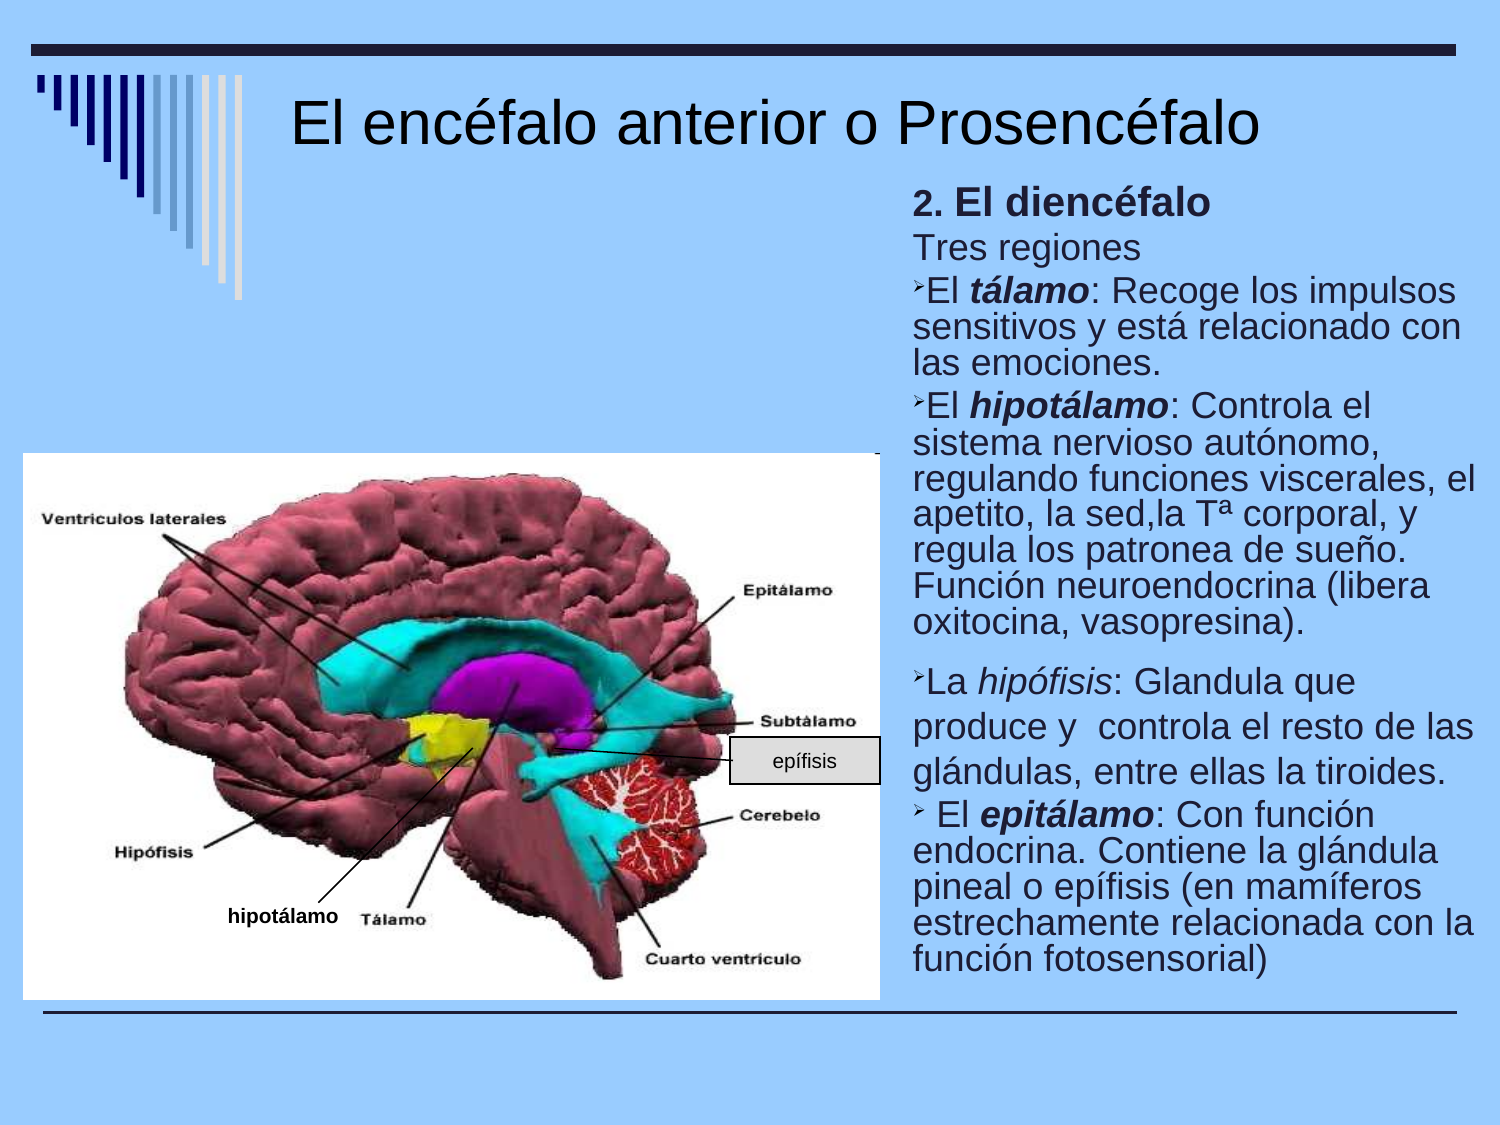

# El encéfalo anterior o Prosencéfalo
2. El diencéfalo
Tres regiones
El tálamo: Recoge los impulsos sensitivos y está relacionado con las emociones.
El hipotálamo: Controla el sistema nervioso autónomo, regulando funciones viscerales, el apetito, la sed,la Tª corporal, y regula los patronea de sueño. Función neuroendocrina (libera oxitocina, vasopresina).
La hipófisis: Glandula que produce y controla el resto de las glándulas, entre ellas la tiroides.
 El epitálamo: Con función endocrina. Contiene la glándula pineal o epífisis (en mamíferos estrechamente relacionada con la función fotosensorial)
epífisis
hipotálamo